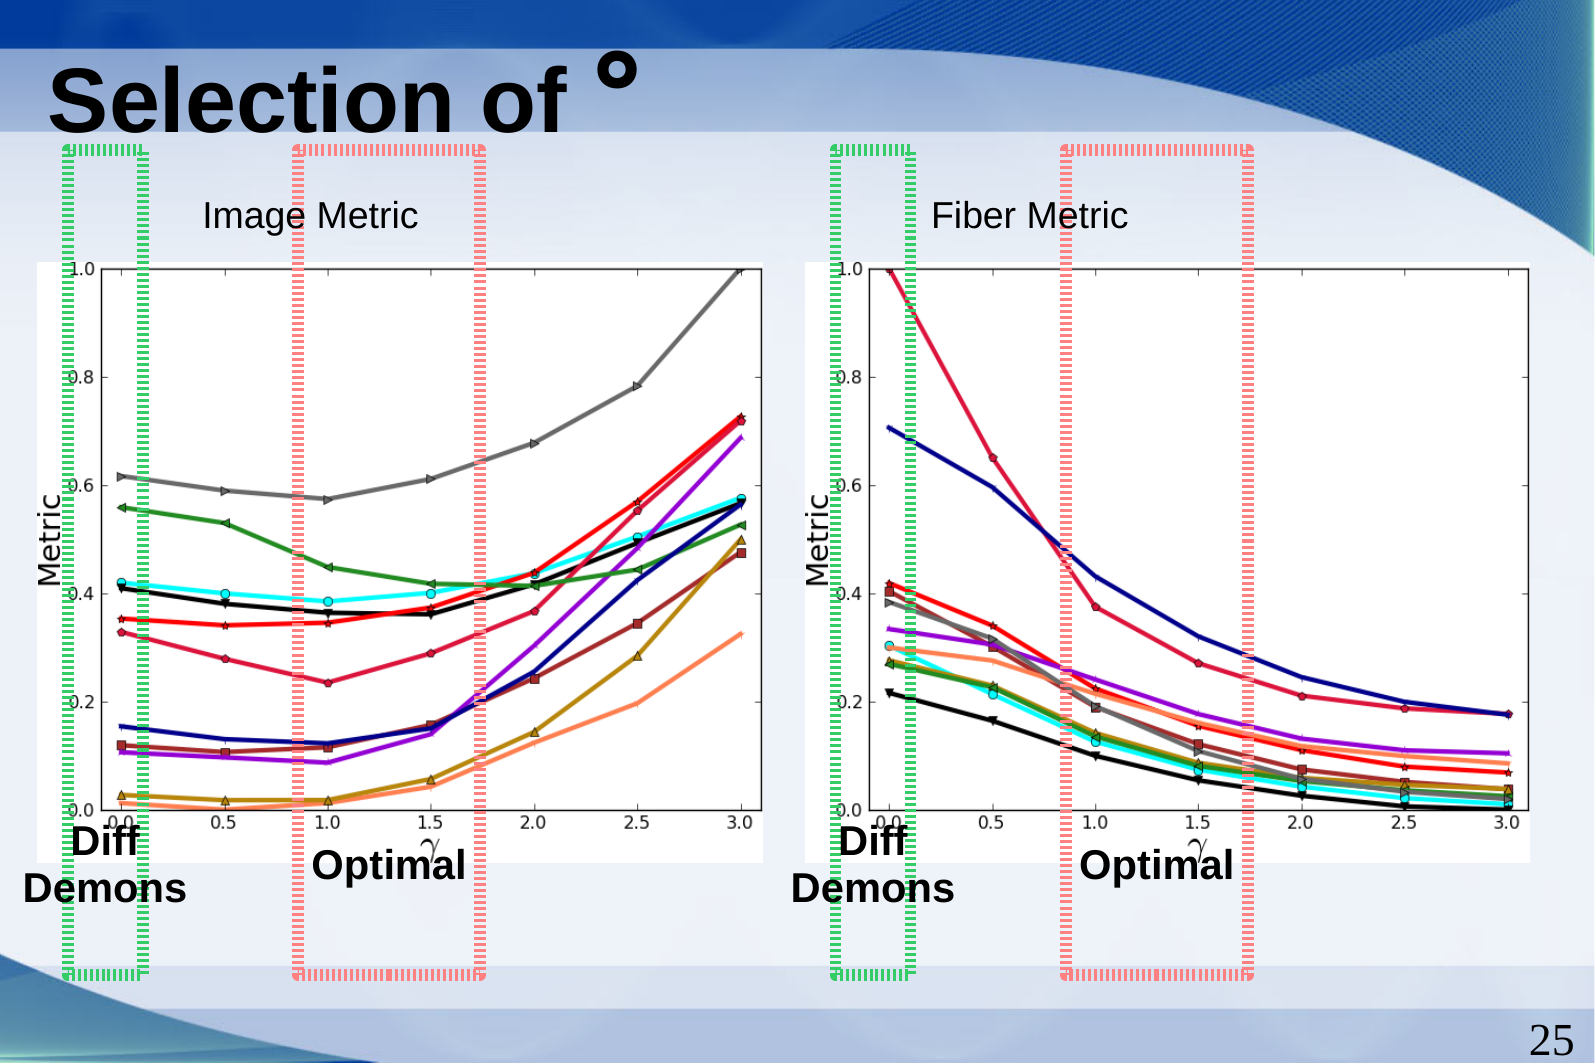

# Selection of °
Diff
Demons
Optimal
Diff
Demons
Optimal
Image Metric
Fiber Metric
25